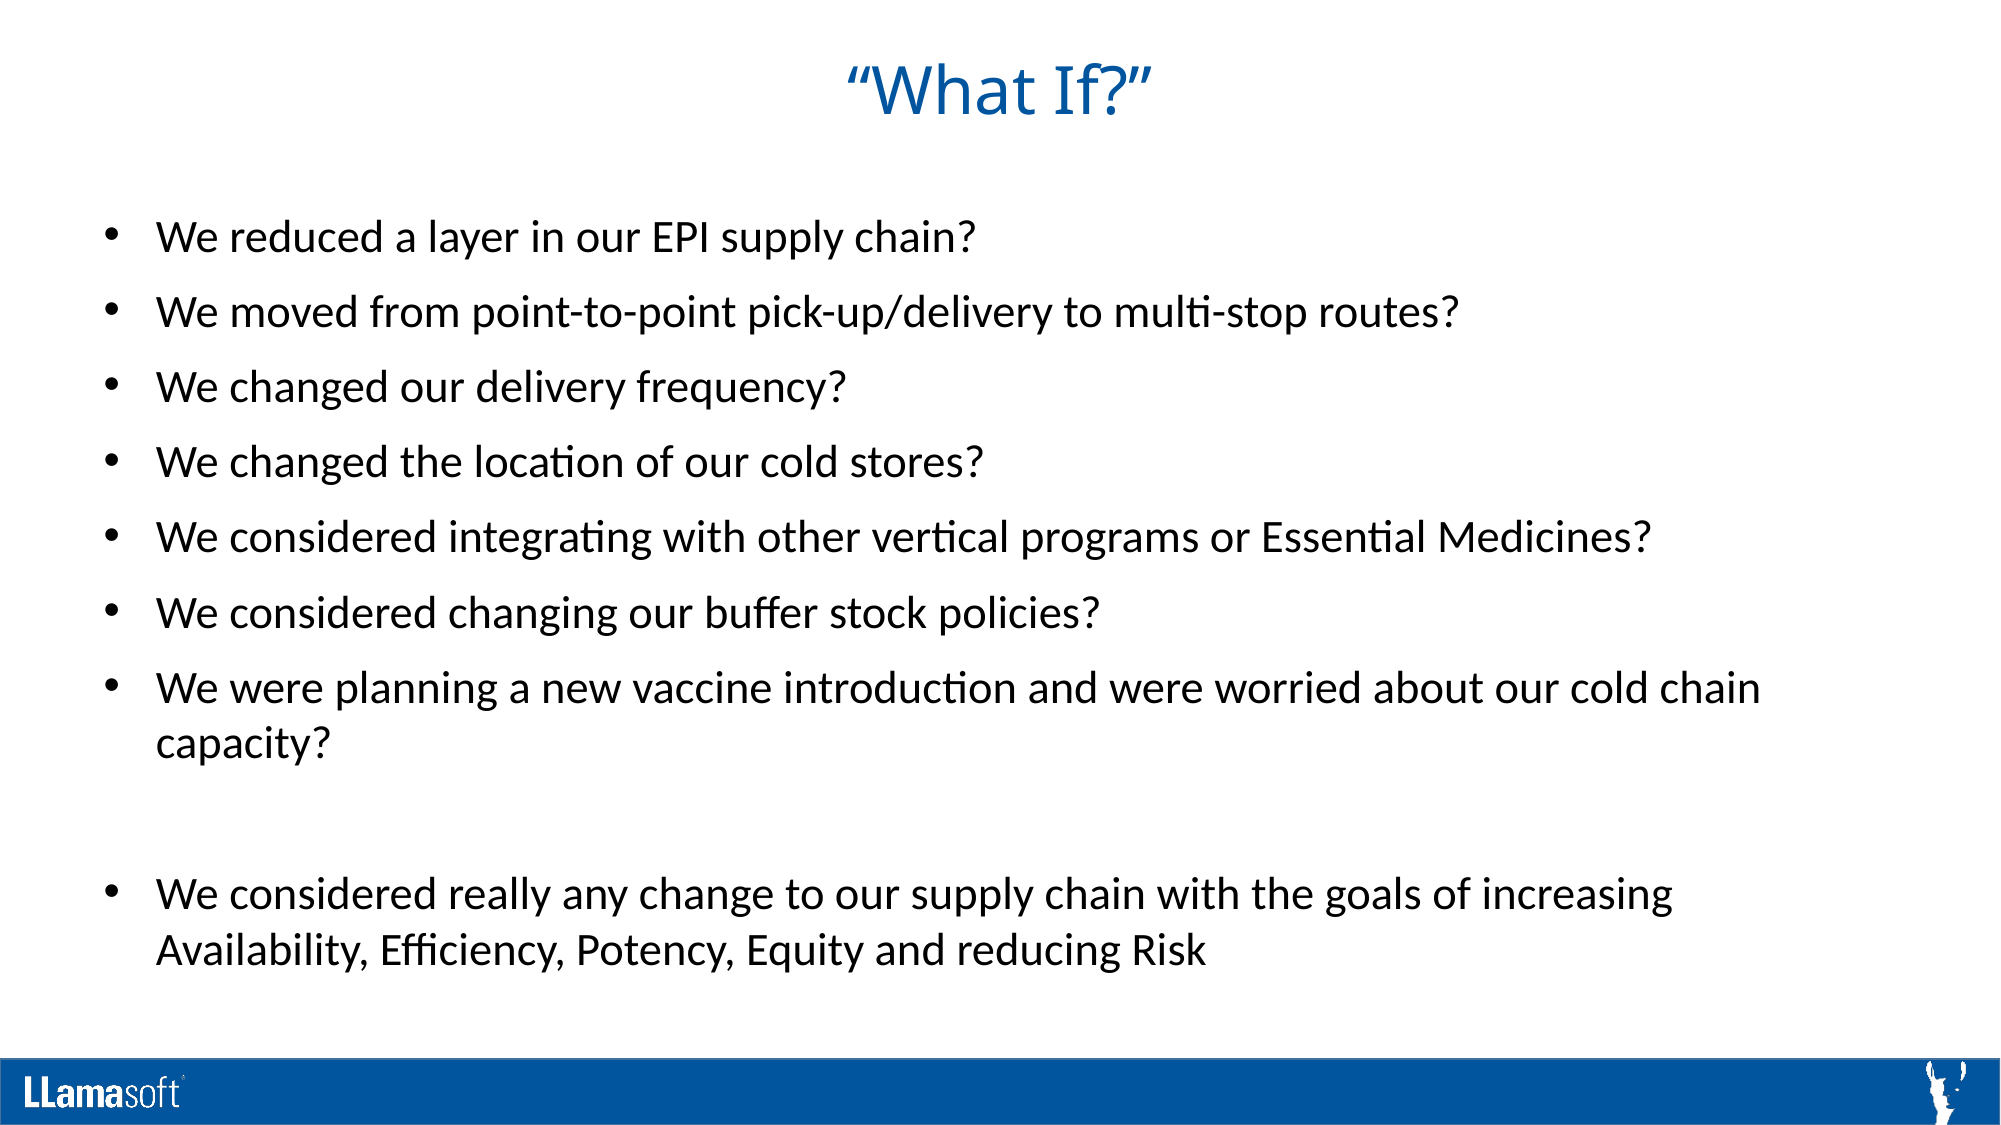

# “What If?”
We reduced a layer in our EPI supply chain?
We moved from point-to-point pick-up/delivery to multi-stop routes?
We changed our delivery frequency?
We changed the location of our cold stores?
We considered integrating with other vertical programs or Essential Medicines?
We considered changing our buffer stock policies?
We were planning a new vaccine introduction and were worried about our cold chain capacity?
We considered really any change to our supply chain with the goals of increasing Availability, Efficiency, Potency, Equity and reducing Risk